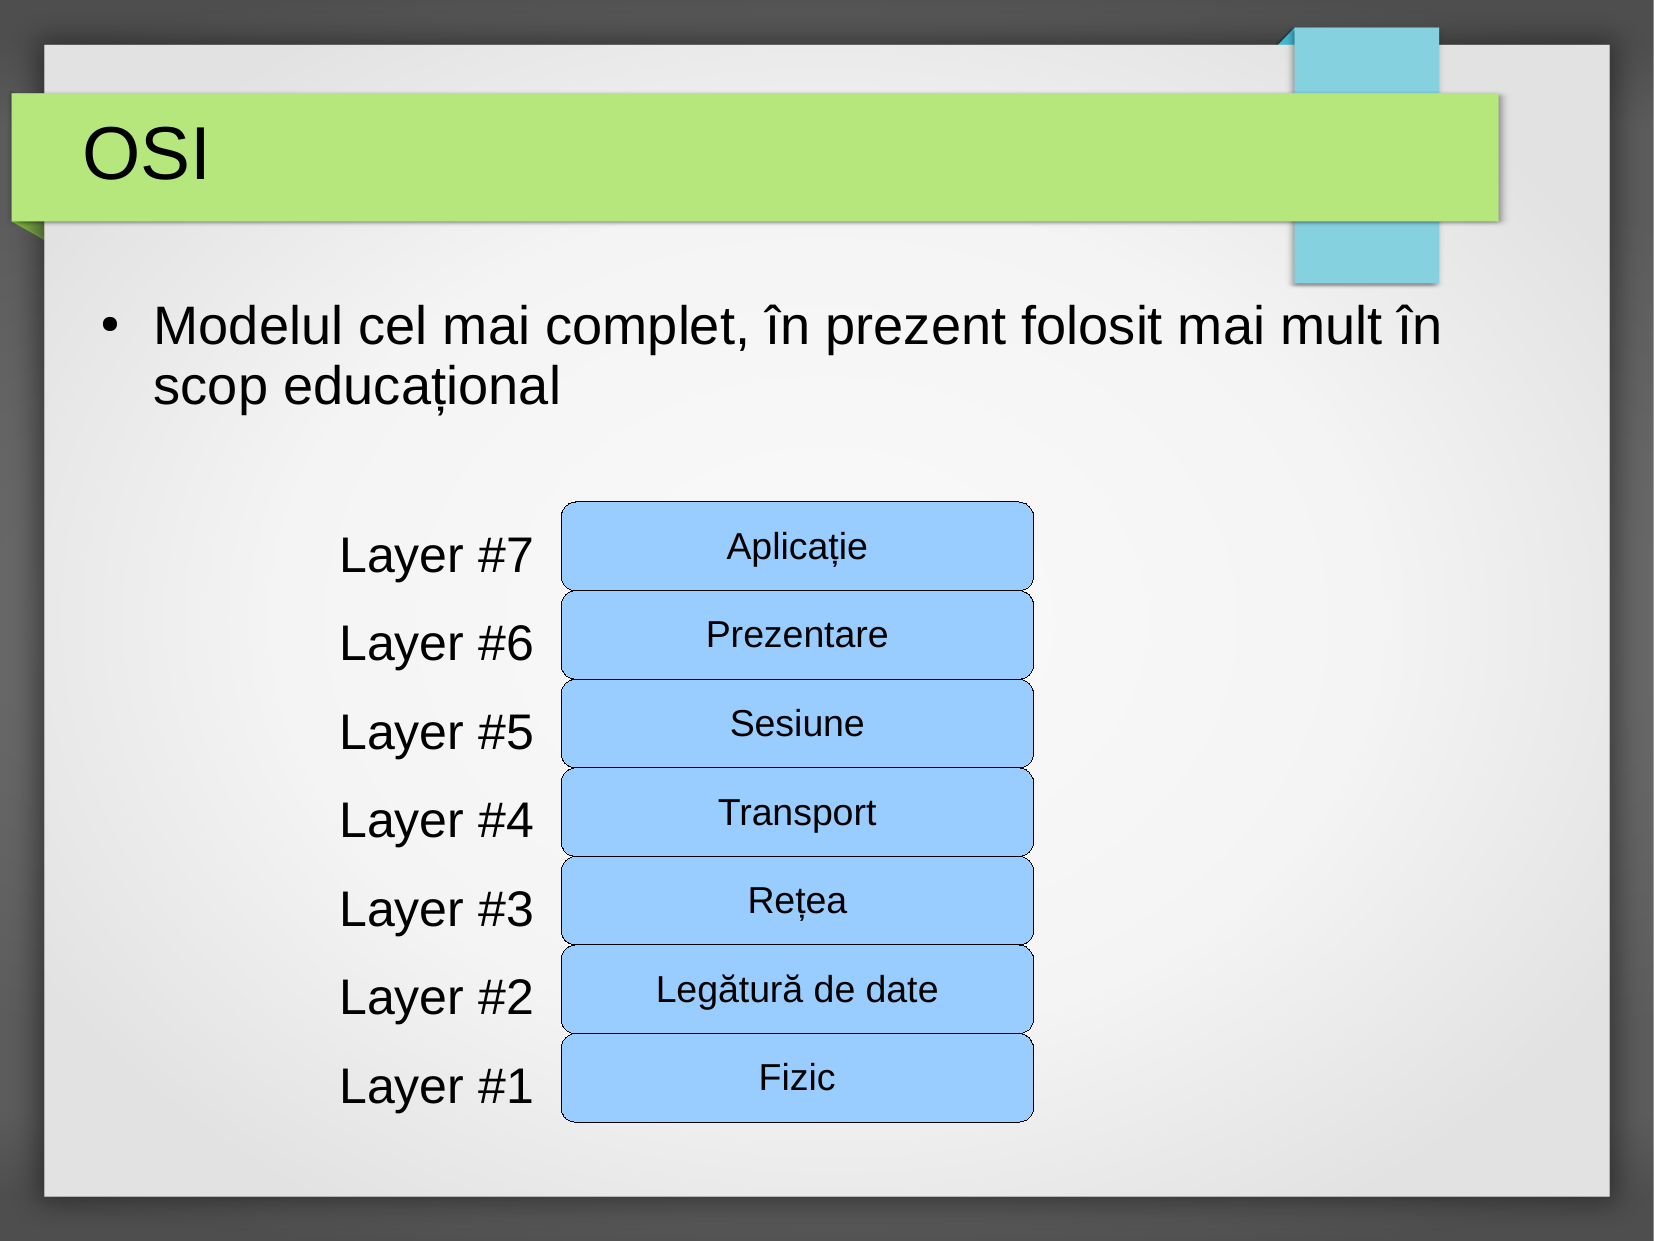

# OSI
Modelul cel mai complet, în prezent folosit mai mult în scop educațional
Aplicație
Layer #7
Prezentare
Layer #6
Sesiune
Layer #5
Transport
Layer #4
Rețea
Layer #3
Legătură de date
Layer #2
Fizic
Layer #1